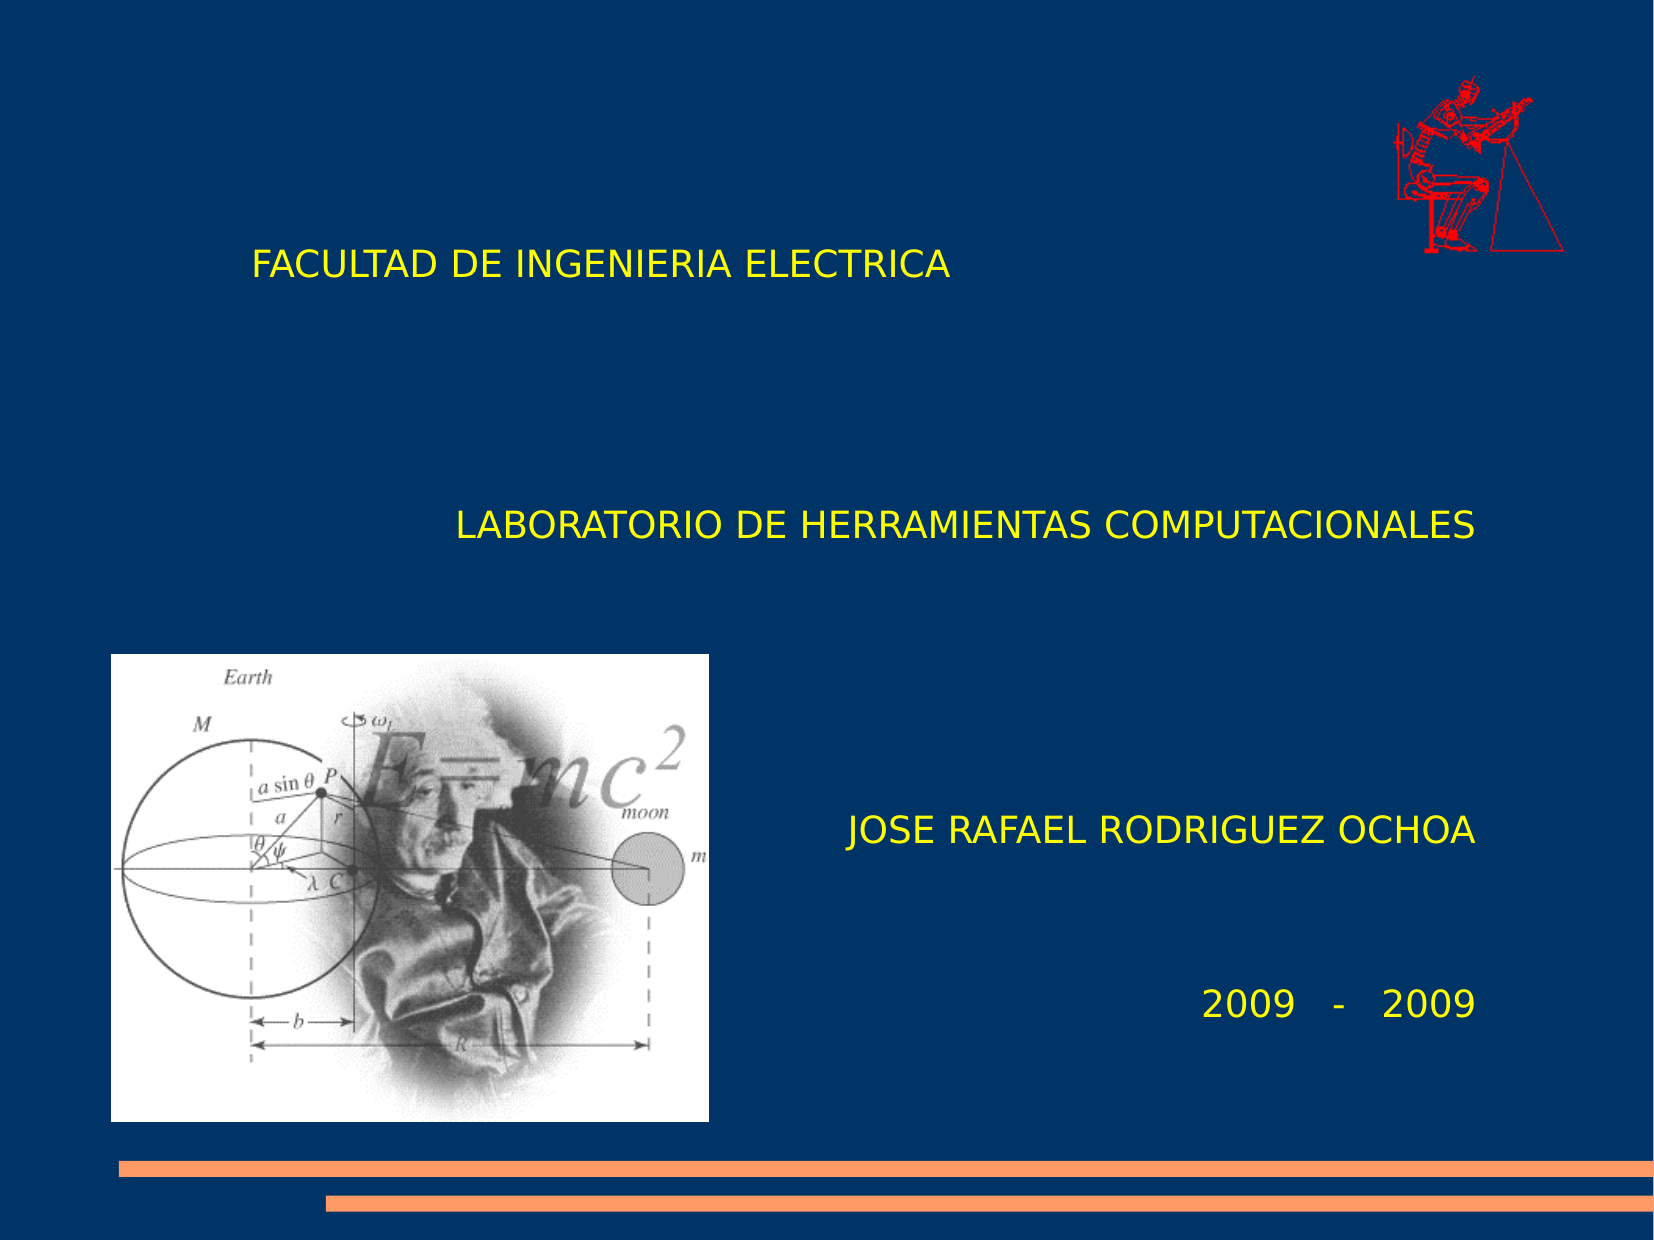

FACULTAD DE INGENIERIA ELECTRICA
 LABORATORIO DE HERRAMIENTAS COMPUTACIONALES
JOSE RAFAEL RODRIGUEZ OCHOA
2009 - 2009